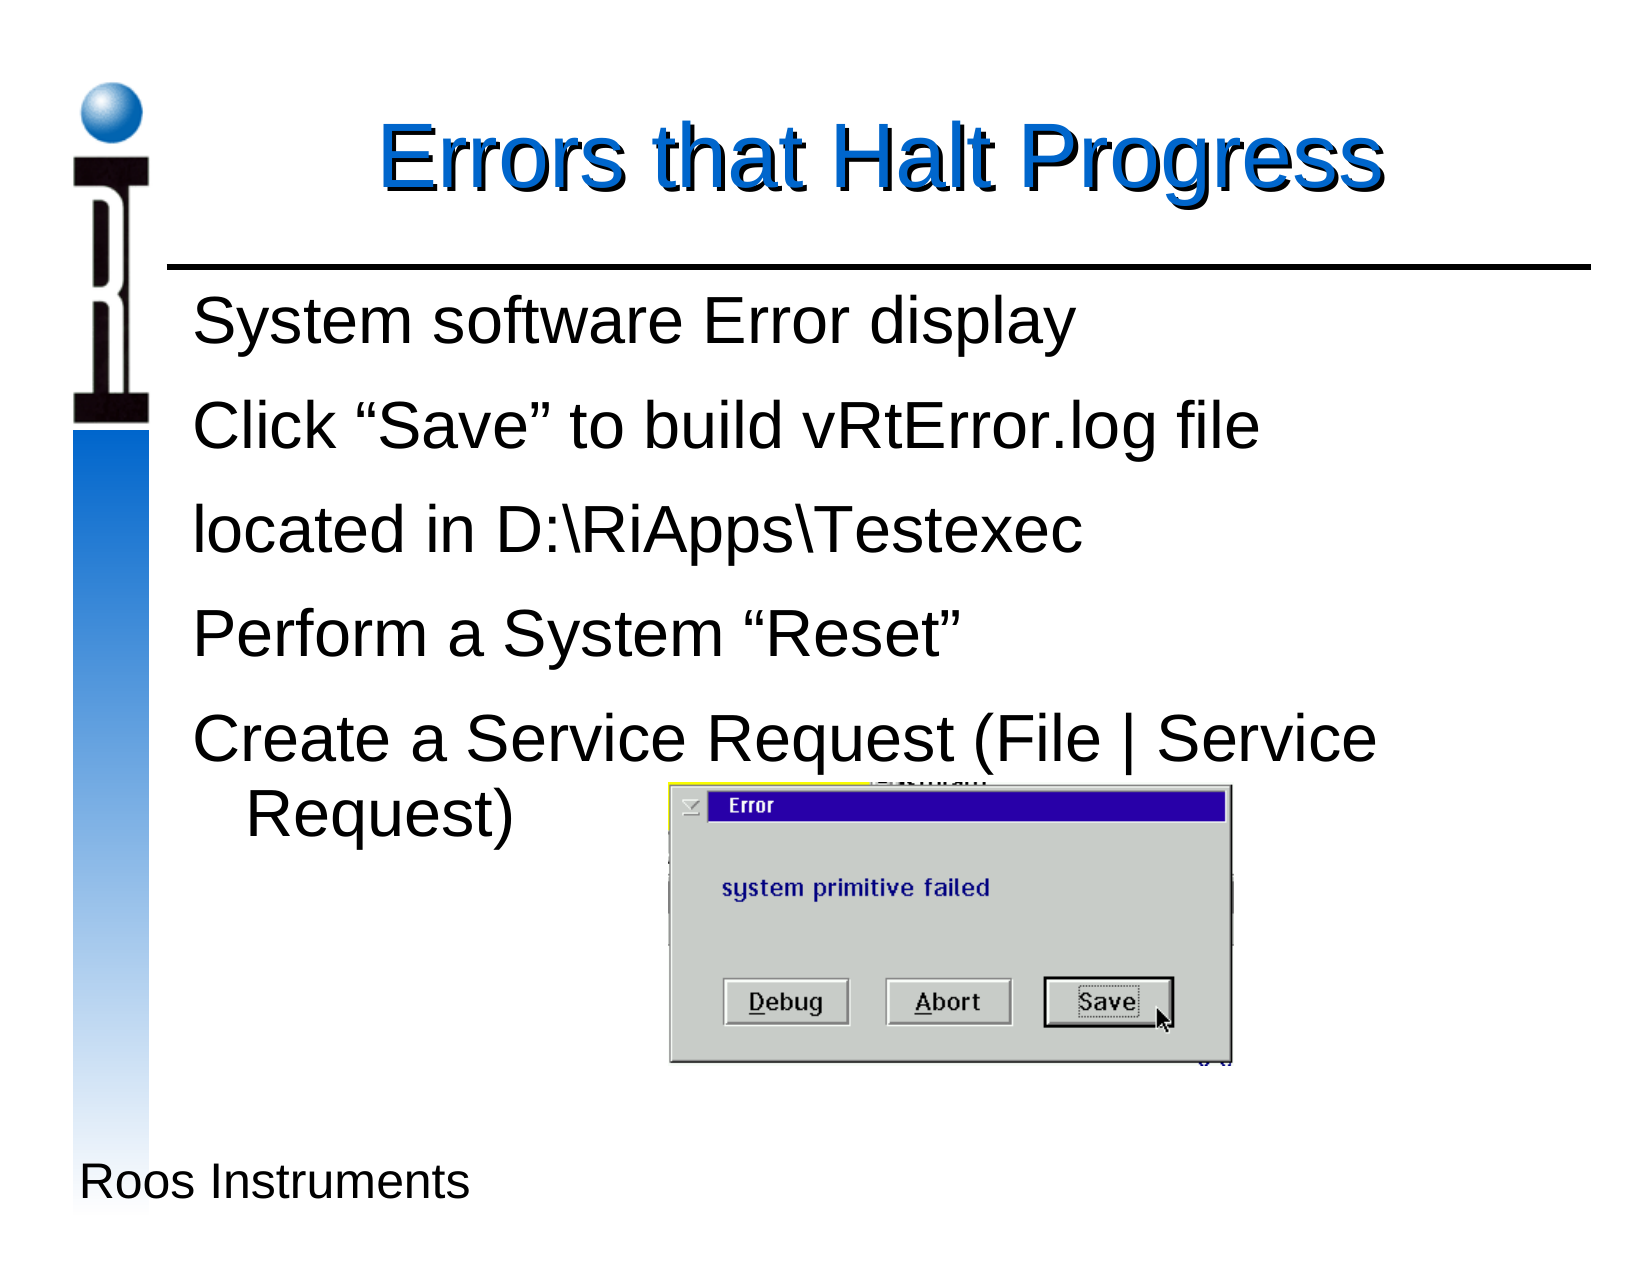

# Errors that Halt Progress
System software Error display
Click “Save” to build vRtError.log file
located in D:\RiApps\Testexec
Perform a System “Reset”
Create a Service Request (File | Service Request)